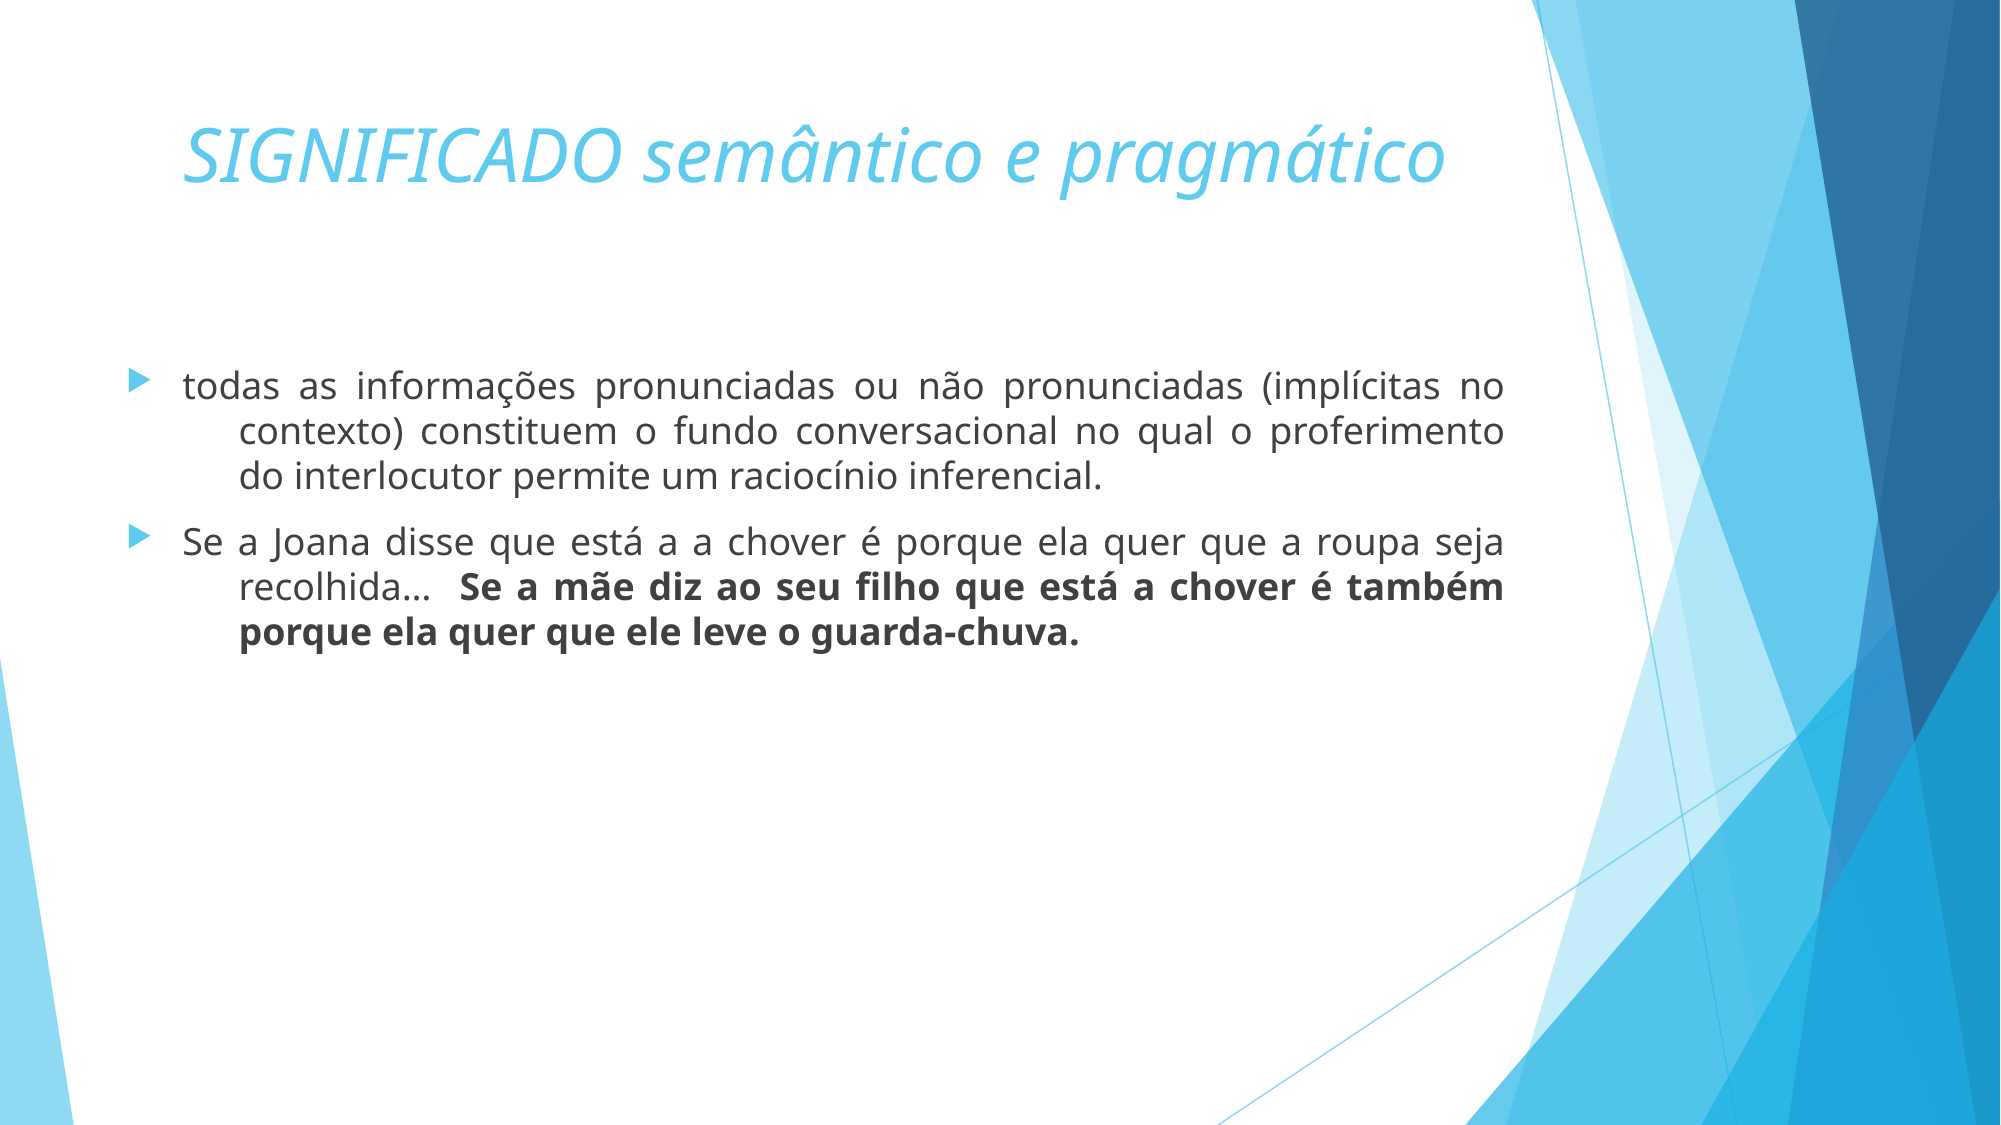

# SIGNIFICADO semântico e pragmático
todas as informações pronunciadas ou não pronunciadas (implícitas no contexto) constituem o fundo conversacional no qual o proferimento do interlocutor permite um raciocínio inferencial.
Se a Joana disse que está a a chover é porque ela quer que a roupa seja recolhida… Se a mãe diz ao seu filho que está a chover é também porque ela quer que ele leve o guarda-chuva.